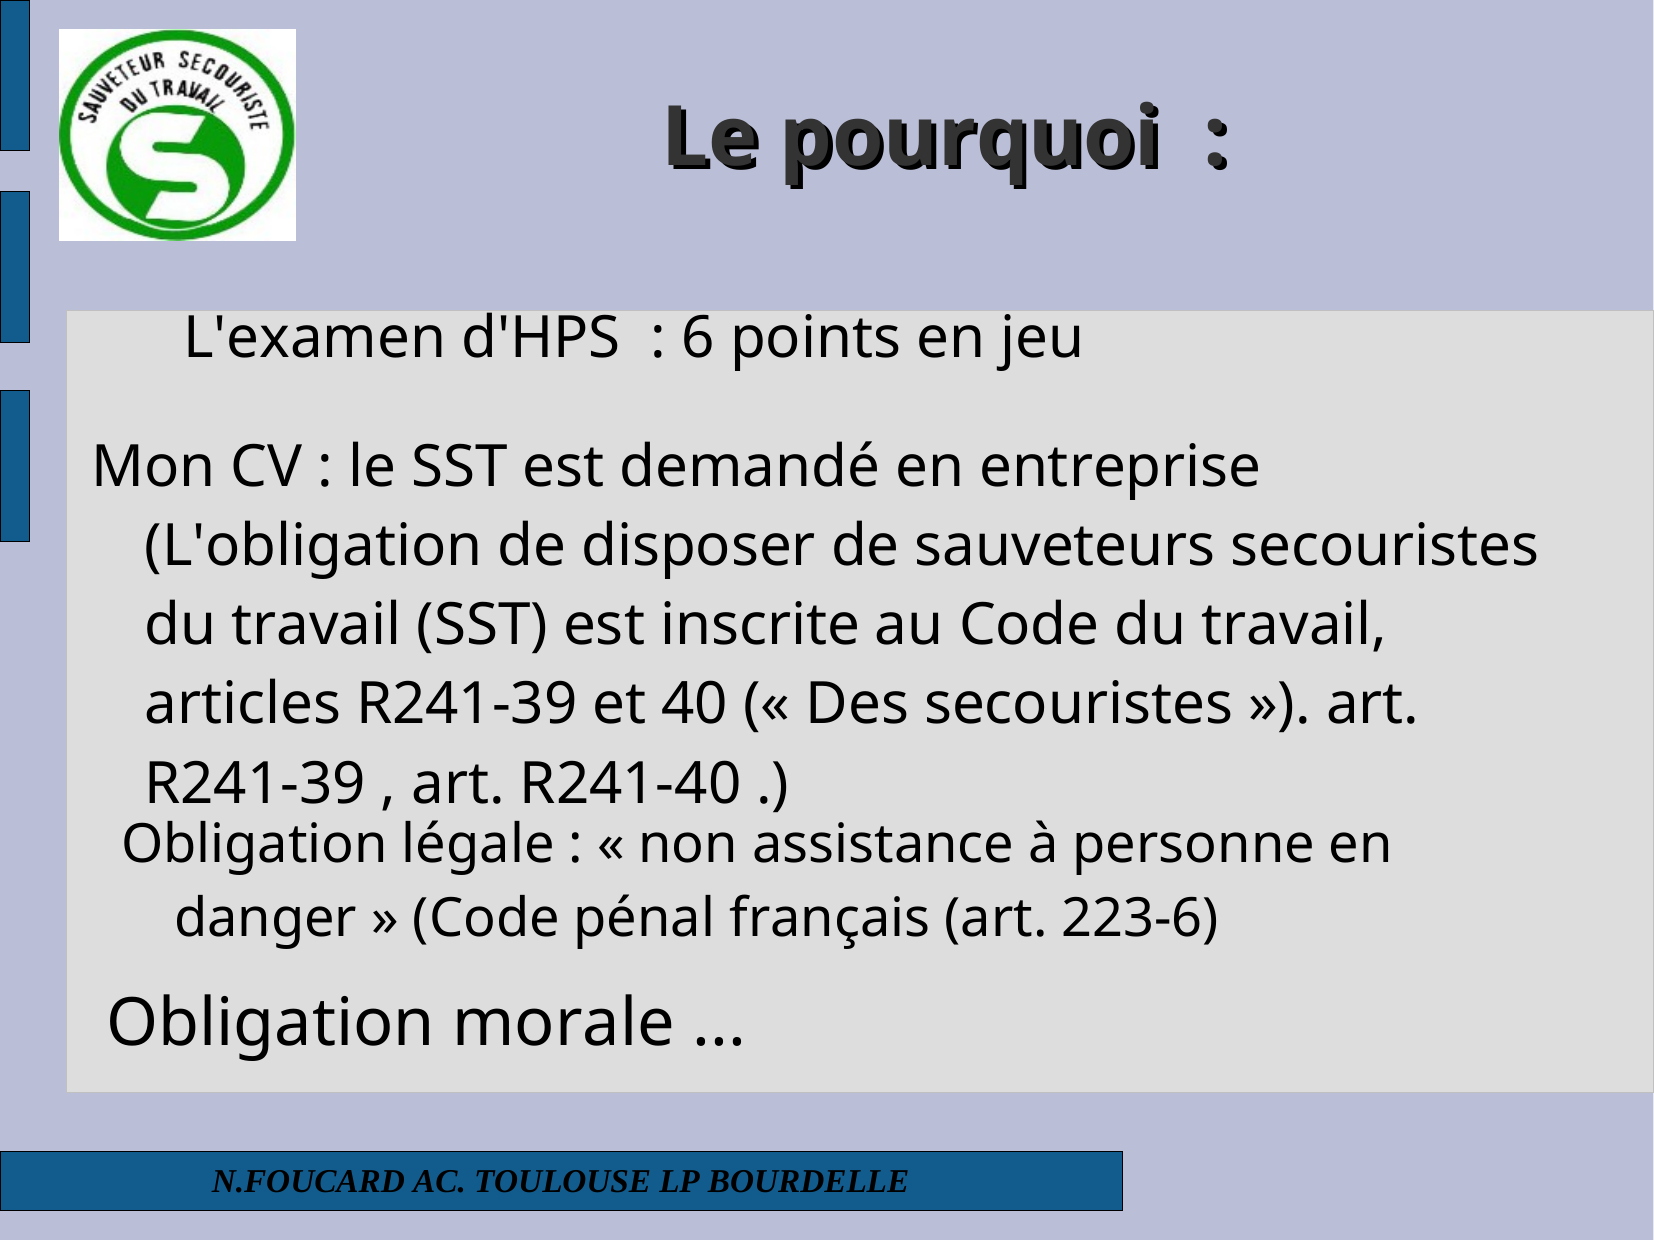

# Le pourquoi :
L'examen d'HPS : 6 points en jeu
Mon CV : le SST est demandé en entreprise (L'obligation de disposer de sauveteurs secouristes du travail (SST) est inscrite au Code du travail, articles R241-39 et 40 (« Des secouristes »). art. R241-39 , art. R241-40 .)
Obligation légale : « non assistance à personne en danger » (Code pénal français (art. 223-6)
Obligation morale ...